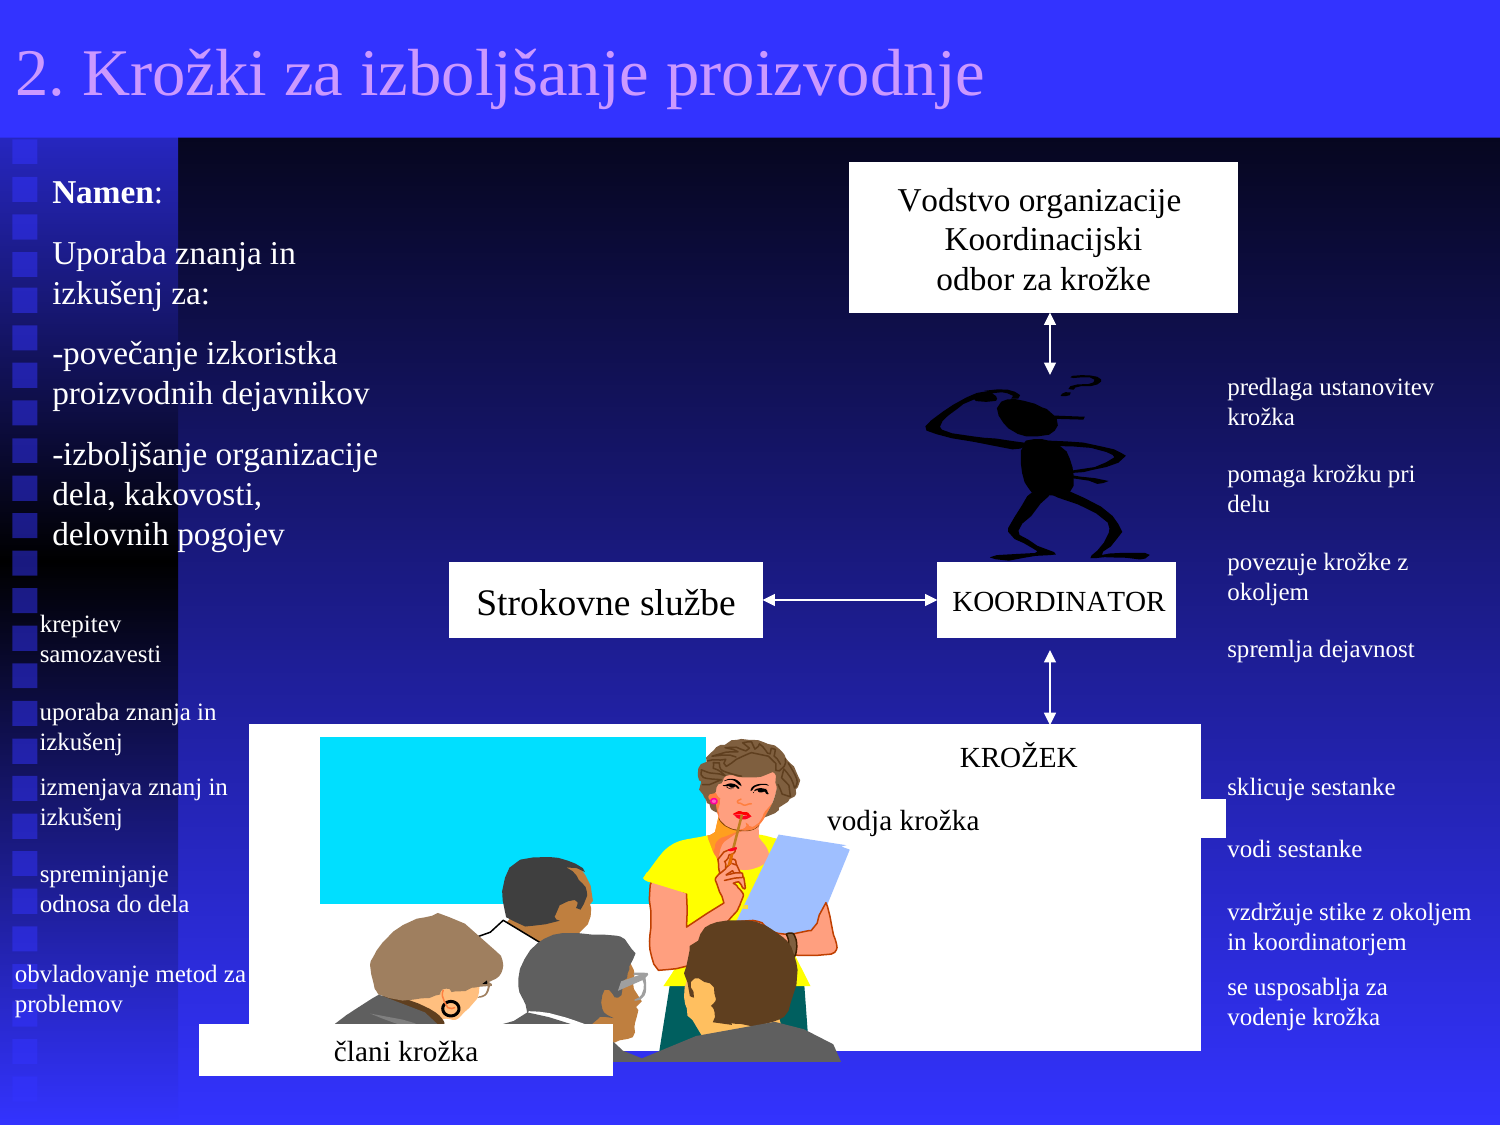

# 2. Krožki za izboljšanje proizvodnje
Namen:
Uporaba znanja in izkušenj za:
-povečanje izkoristka proizvodnih dejavnikov
-izboljšanje organizacije dela, kakovosti, delovnih pogojev
Vodstvo organizacije
Koordinacijski
odbor za krožke
predlaga ustanovitev krožka
pomaga krožku pri delu
povezuje krožke z okoljem
Strokovne službe
KOORDINATOR
krepitev samozavesti
spremlja dejavnost
uporaba znanja in izkušenj
KROŽEK
izmenjava znanj in izkušenj
sklicuje sestanke
vodja krožka
vodi sestanke
spreminjanje odnosa do dela
vzdržuje stike z okoljem in koordinatorjem
obvladovanje metod za reševanje problemov
se usposablja za vodenje krožka
člani krožka